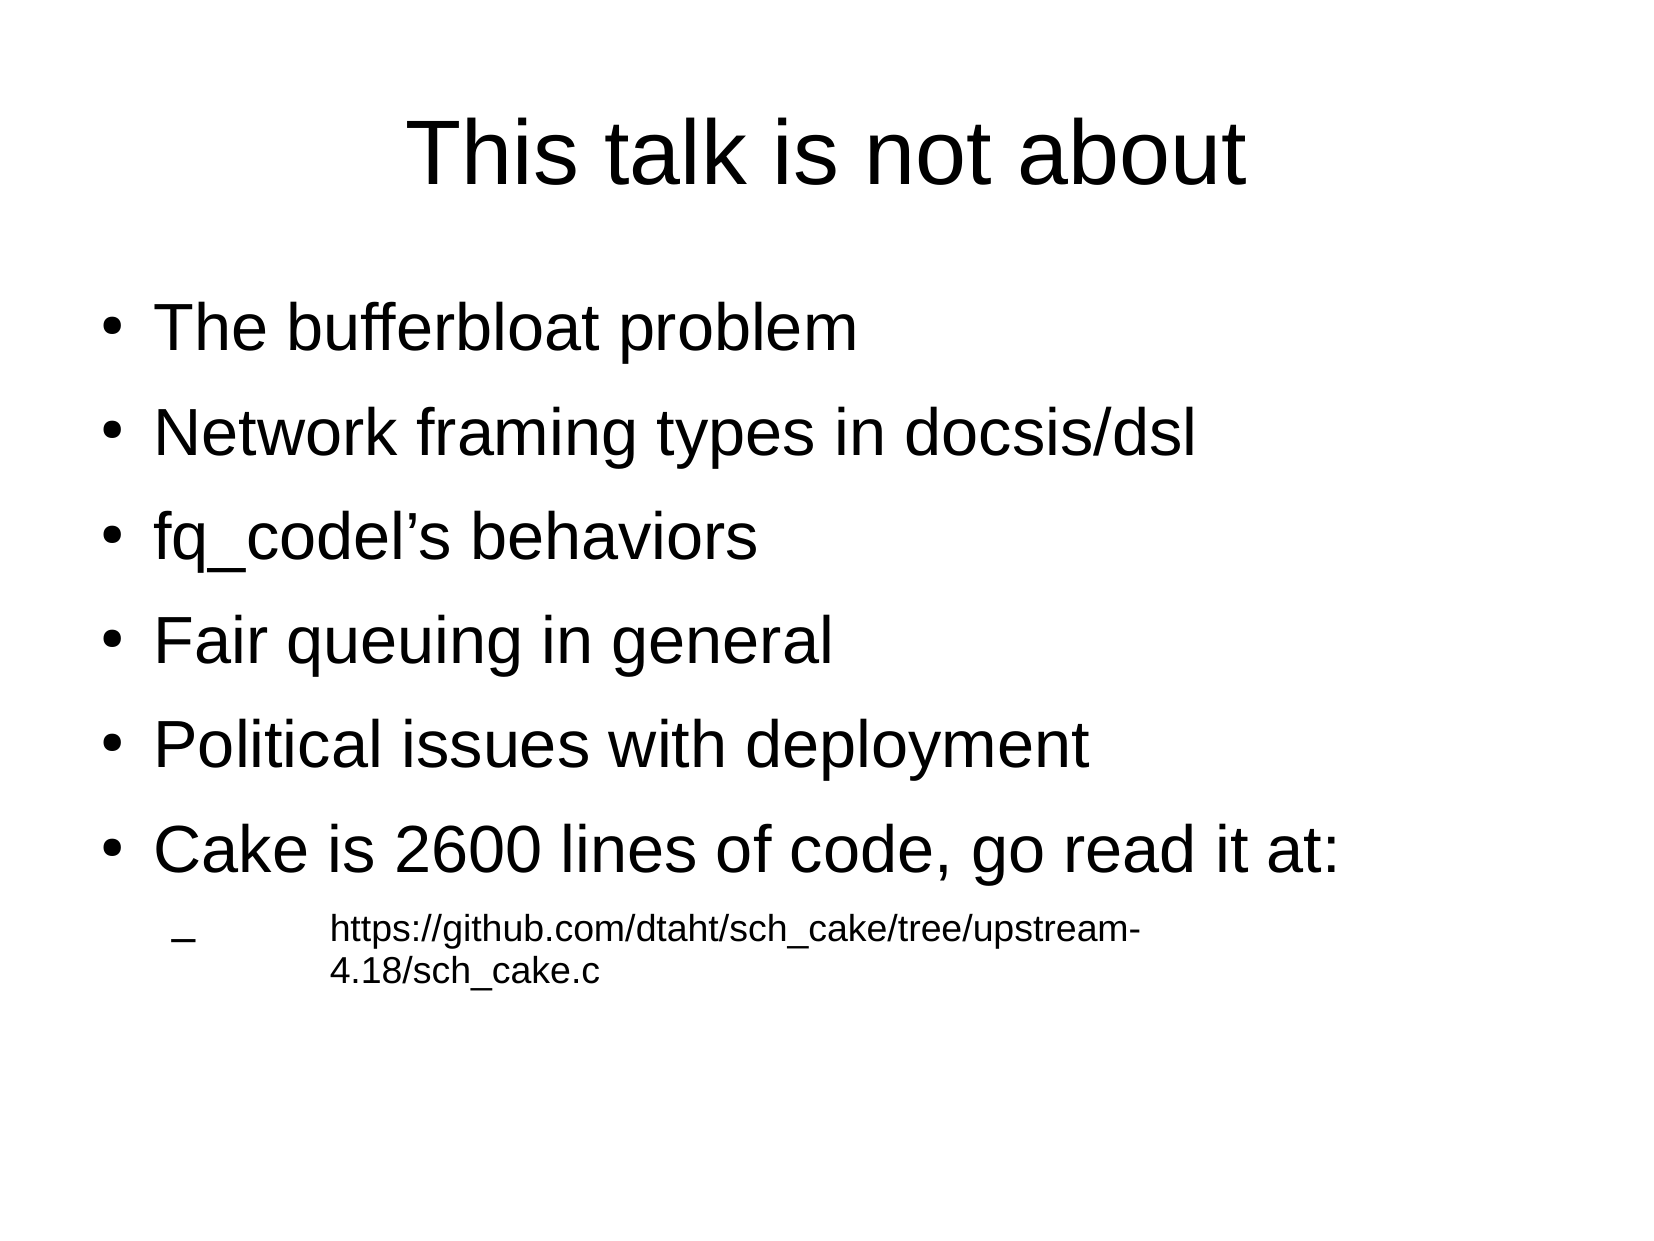

# This talk is not about
The bufferbloat problem
Network framing types in docsis/dsl
fq_codel’s behaviors
Fair queuing in general
Political issues with deployment
Cake is 2600 lines of code, go read it at:
https://github.com/dtaht/sch_cake/tree/upstream-4.18/sch_cake.c